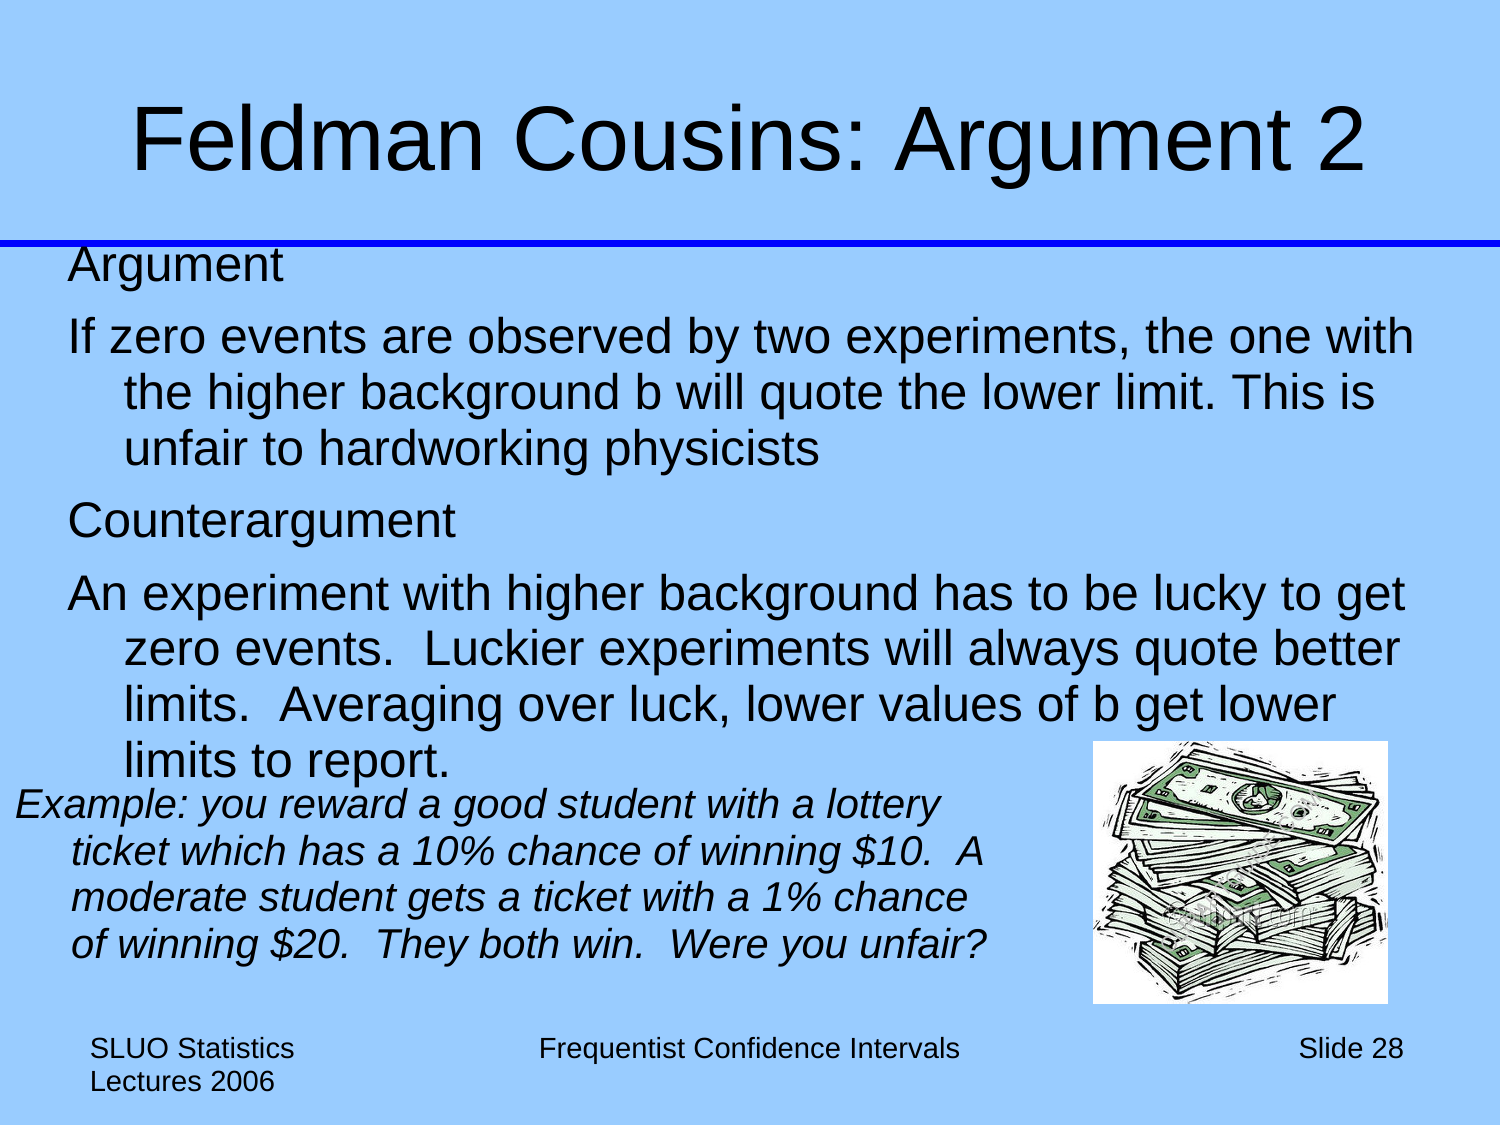

Example: you reward a good student with a lottery ticket which has a 10% chance of winning $10. A moderate student gets a ticket with a 1% chance of winning $20. They both win. Were you unfair?
# Feldman Cousins: Argument 2
Argument
If zero events are observed by two experiments, the one with the higher background b will quote the lower limit. This is unfair to hardworking physicists
Counterargument
An experiment with higher background has to be lucky to get zero events. Luckier experiments will always quote better limits. Averaging over luck, lower values of b get lower limits to report.
Example: you reward a good student with a lottery ticket which has a 10% chance of winning $10. A moderate student gets a ticket with a 1% chance of winning $20. They both win. Were you unfair?
28